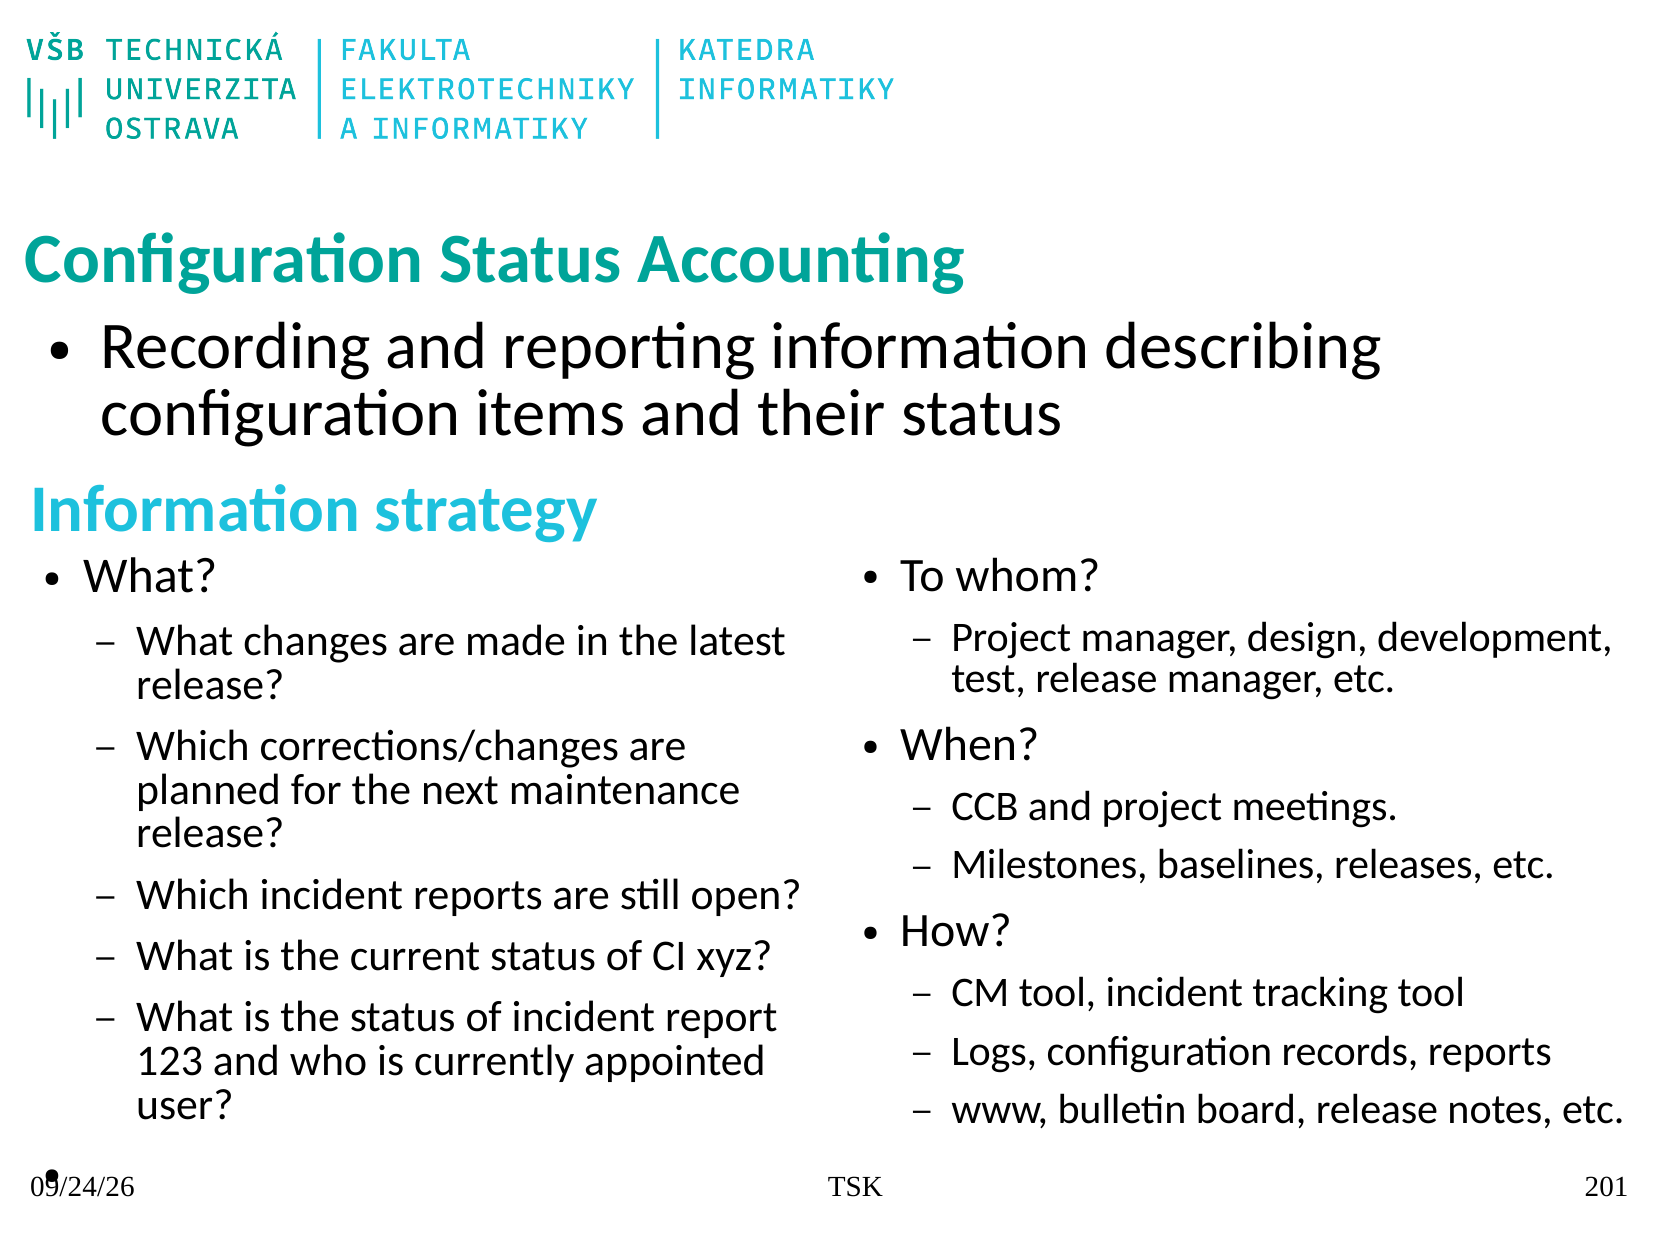

# Configuration Status Accounting
Recording and reporting information describing configuration items and their status
Information strategy
What?
What changes are made in the latest release?
Which corrections/changes are planned for the next maintenance release?
Which incident reports are still open?
What is the current status of CI xyz?
What is the status of incident report 123 and who is currently appointed user?
To whom?
Project manager, design, development, test, release manager, etc.
When?
CCB and project meetings.
Milestones, baselines, releases, etc.
How?
CM tool, incident tracking tool
Logs, configuration records, reports
www, bulletin board, release notes, etc.
TSK
201